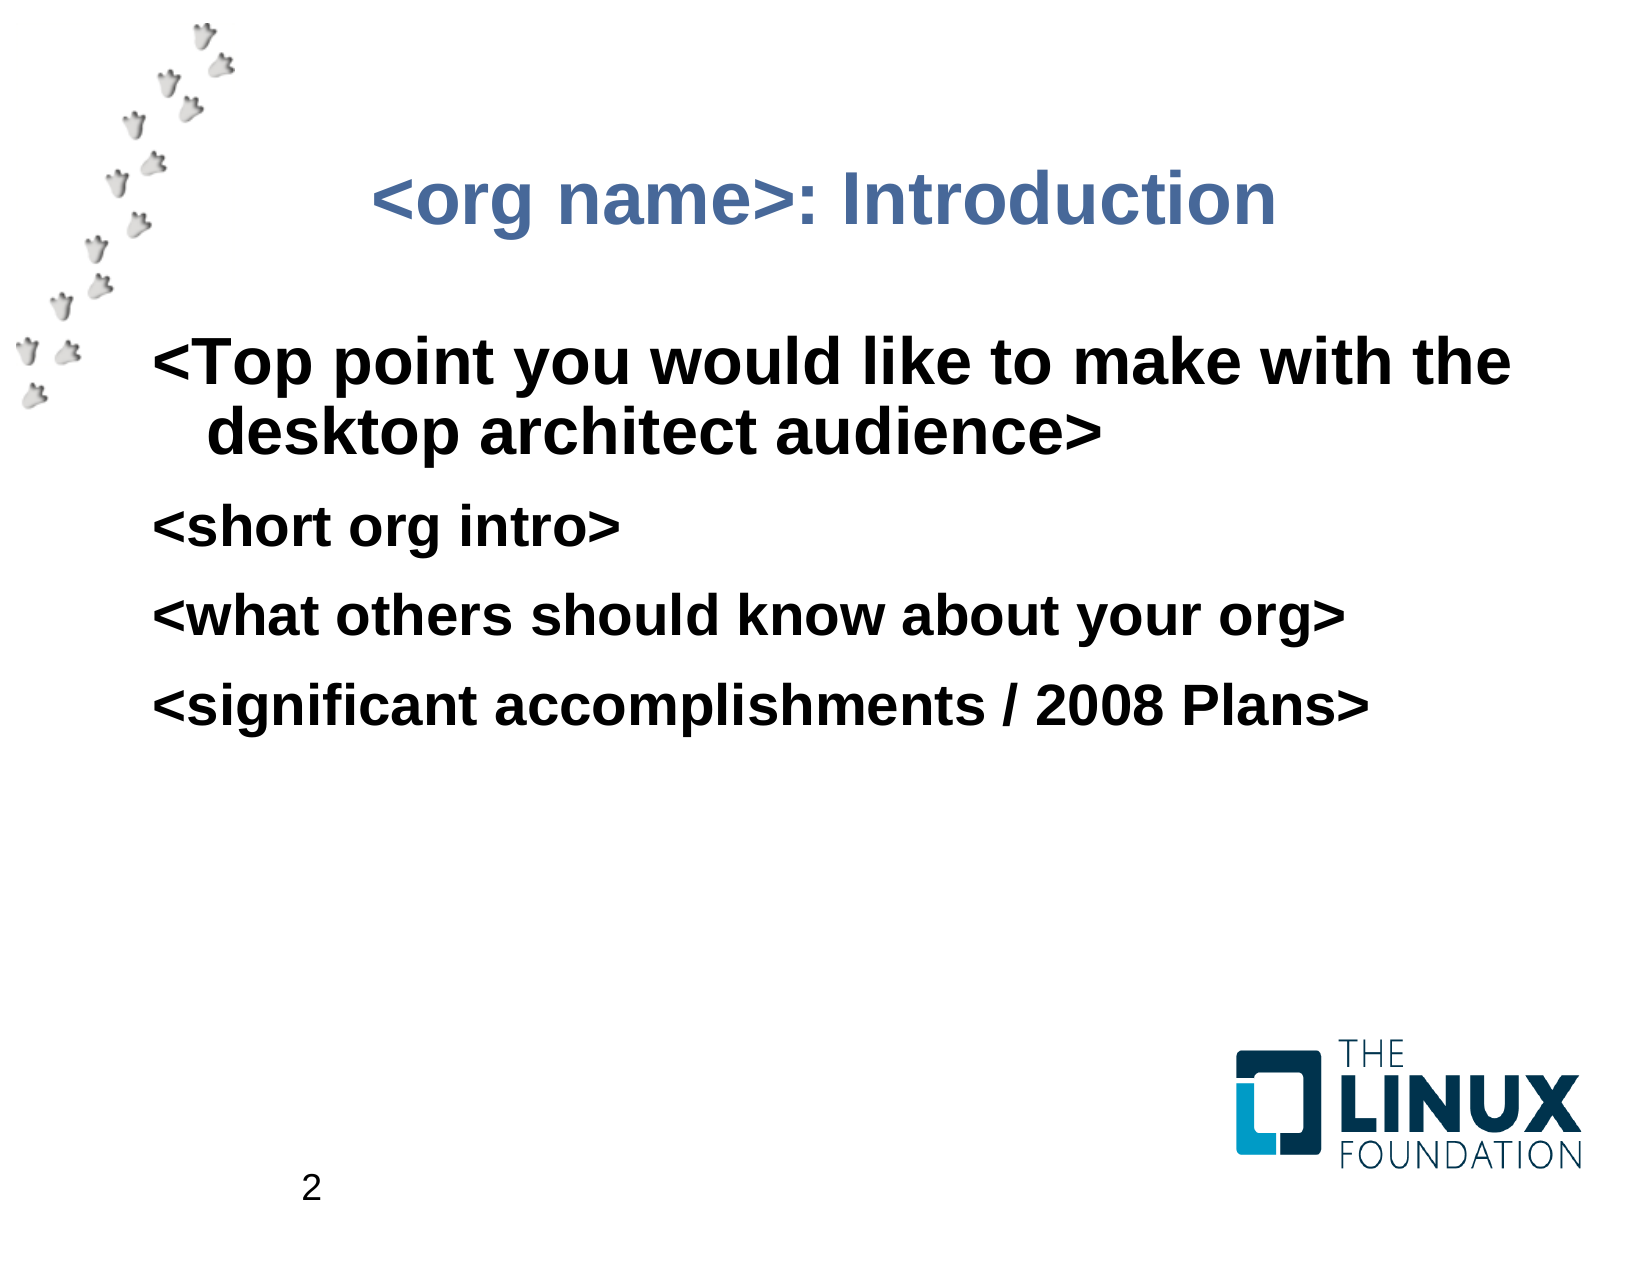

# <org name>: Introduction
<Top point you would like to make with the desktop architect audience>
<short org intro>
<what others should know about your org>
<significant accomplishments / 2008 Plans>